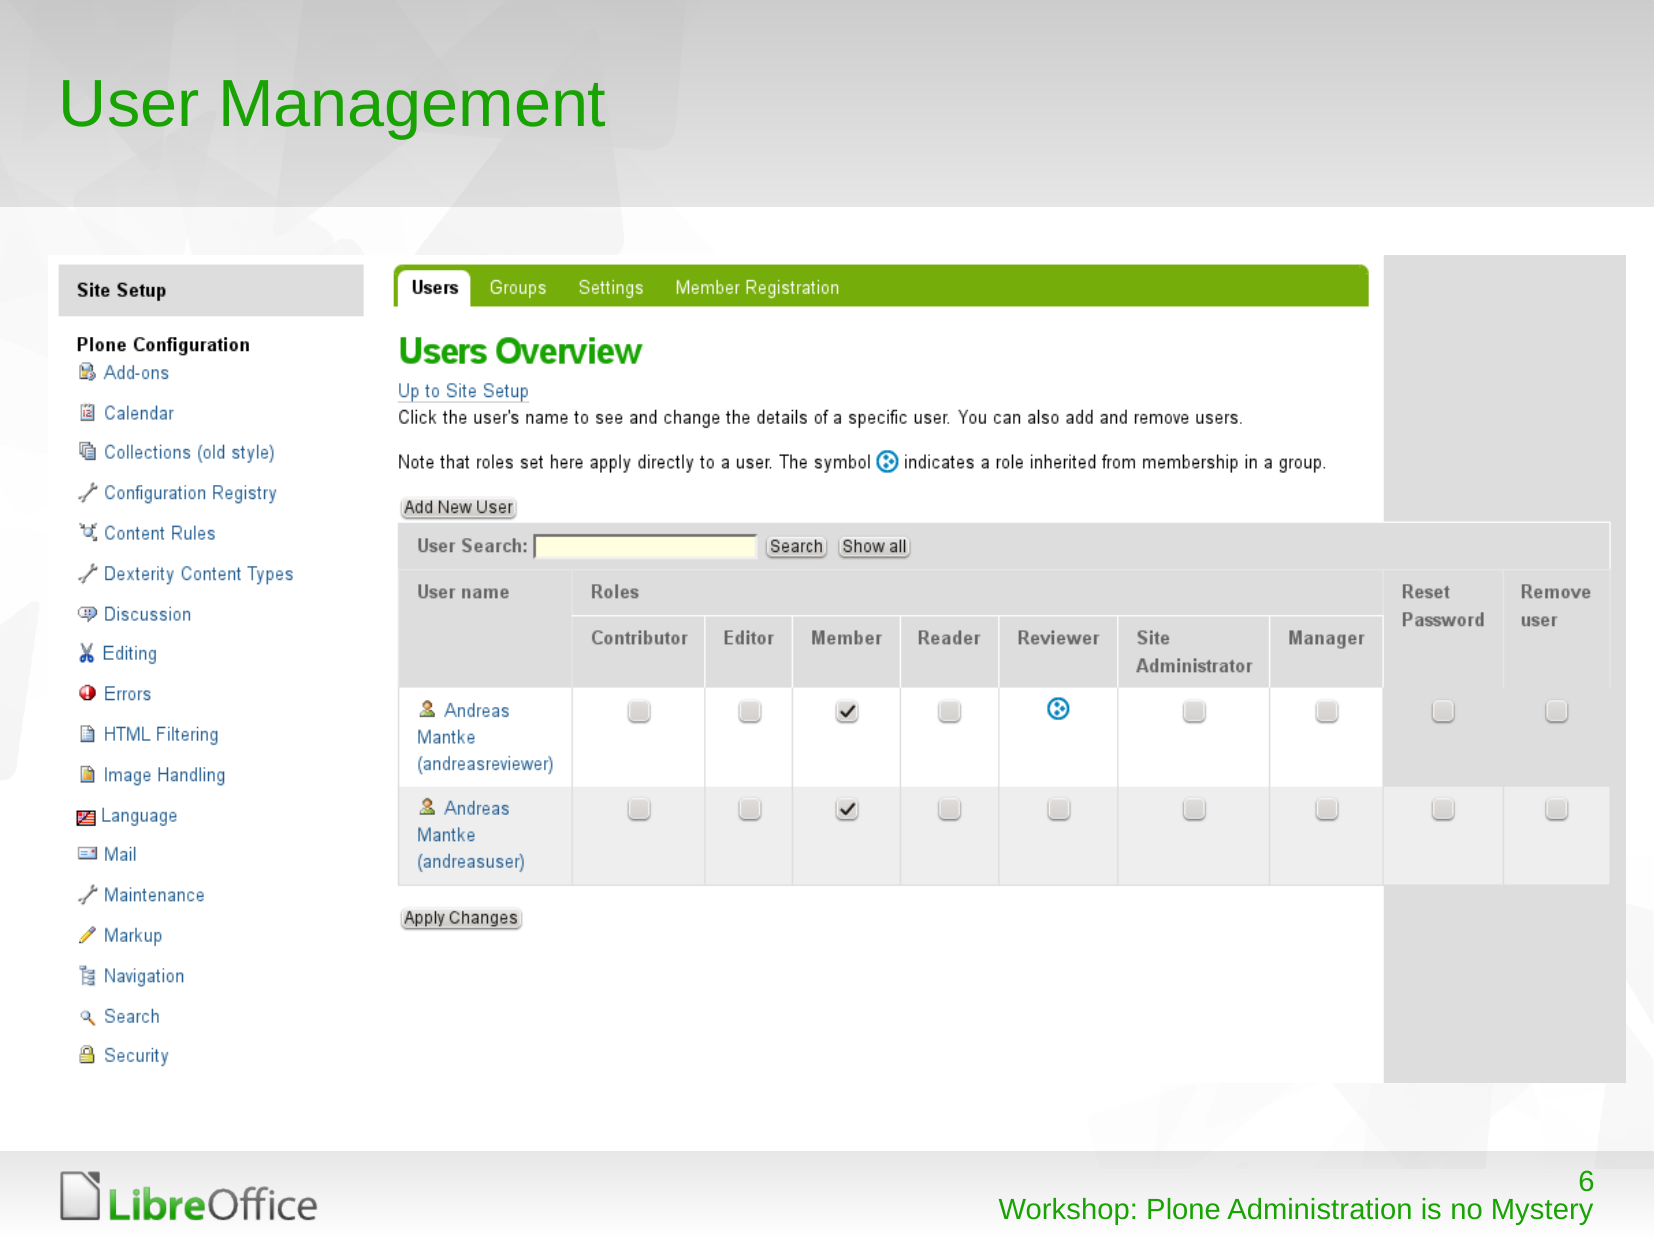

# User Management
6
Workshop: Plone Administration is no Mystery